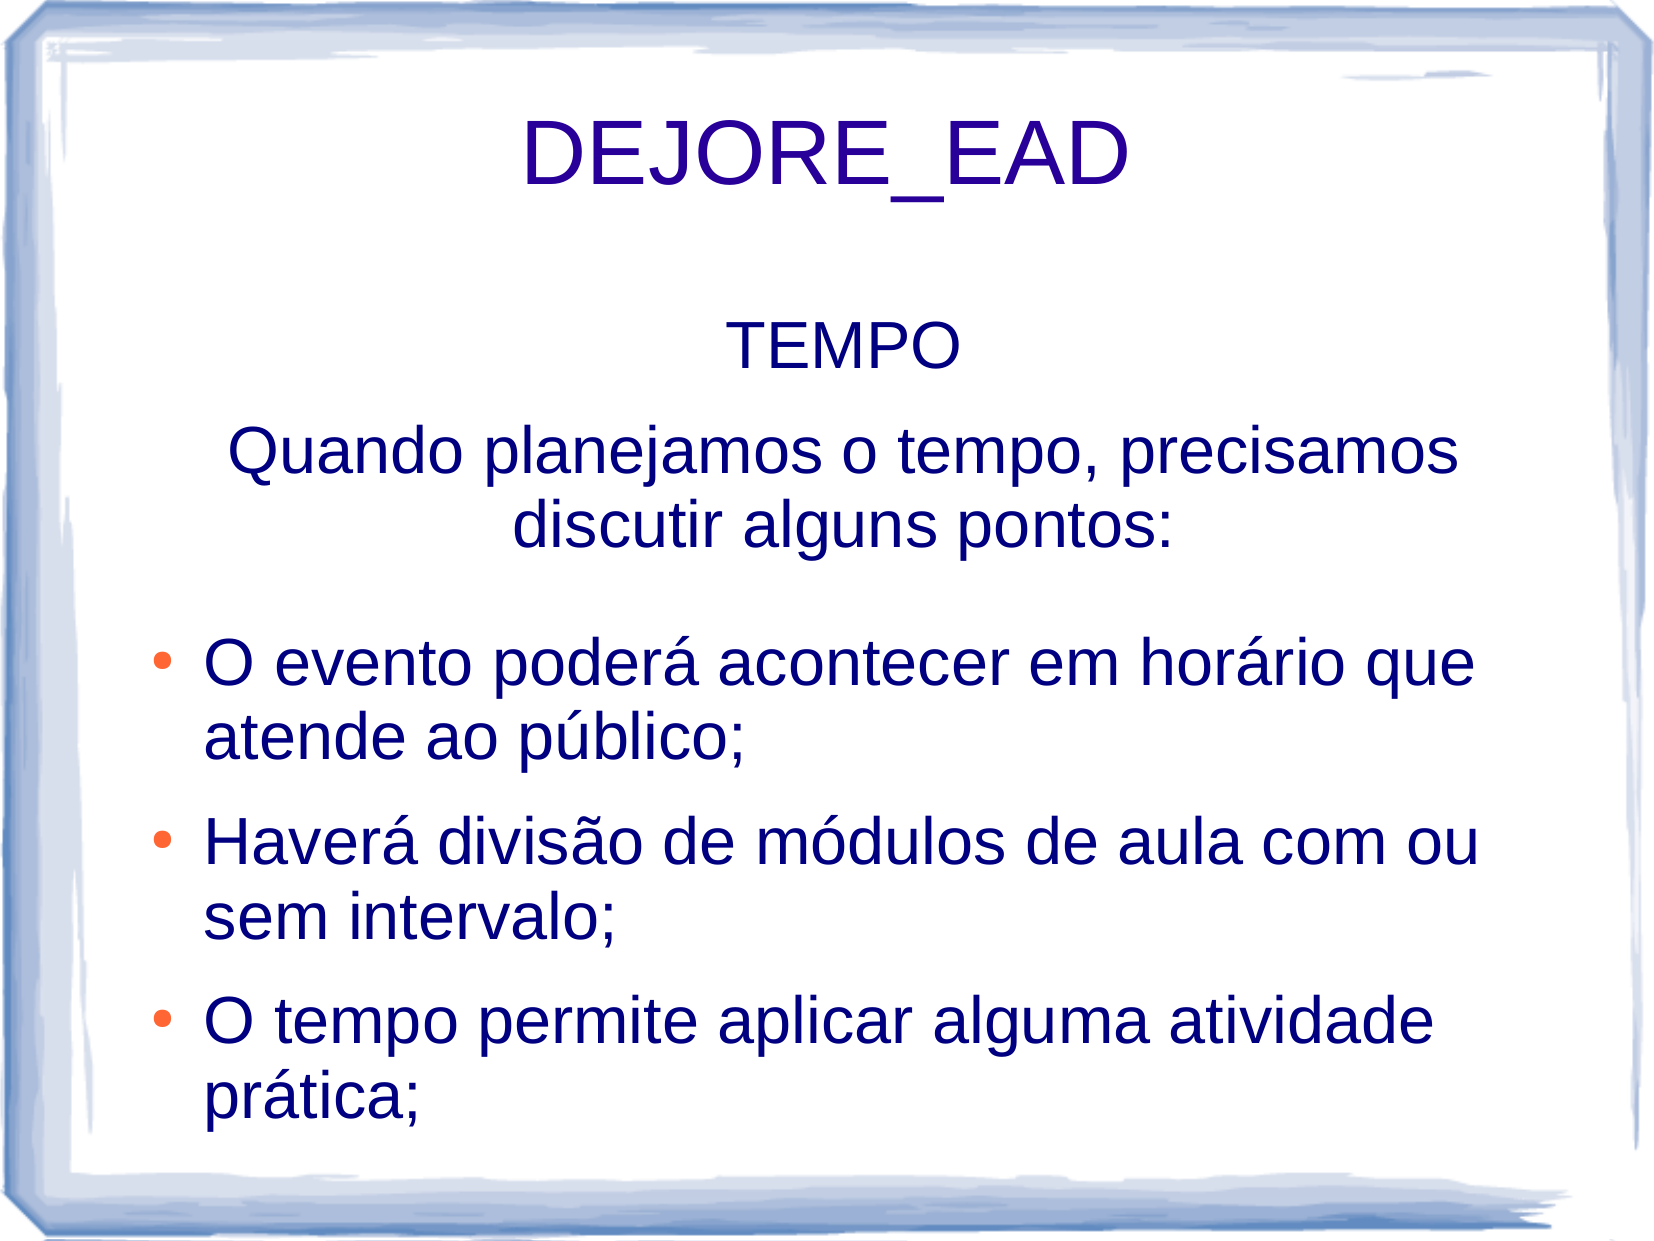

# DEJORE_EAD
TEMPO
Quando planejamos o tempo, precisamos discutir alguns pontos:
O evento poderá acontecer em horário que atende ao público;
Haverá divisão de módulos de aula com ou sem intervalo;
O tempo permite aplicar alguma atividade prática;